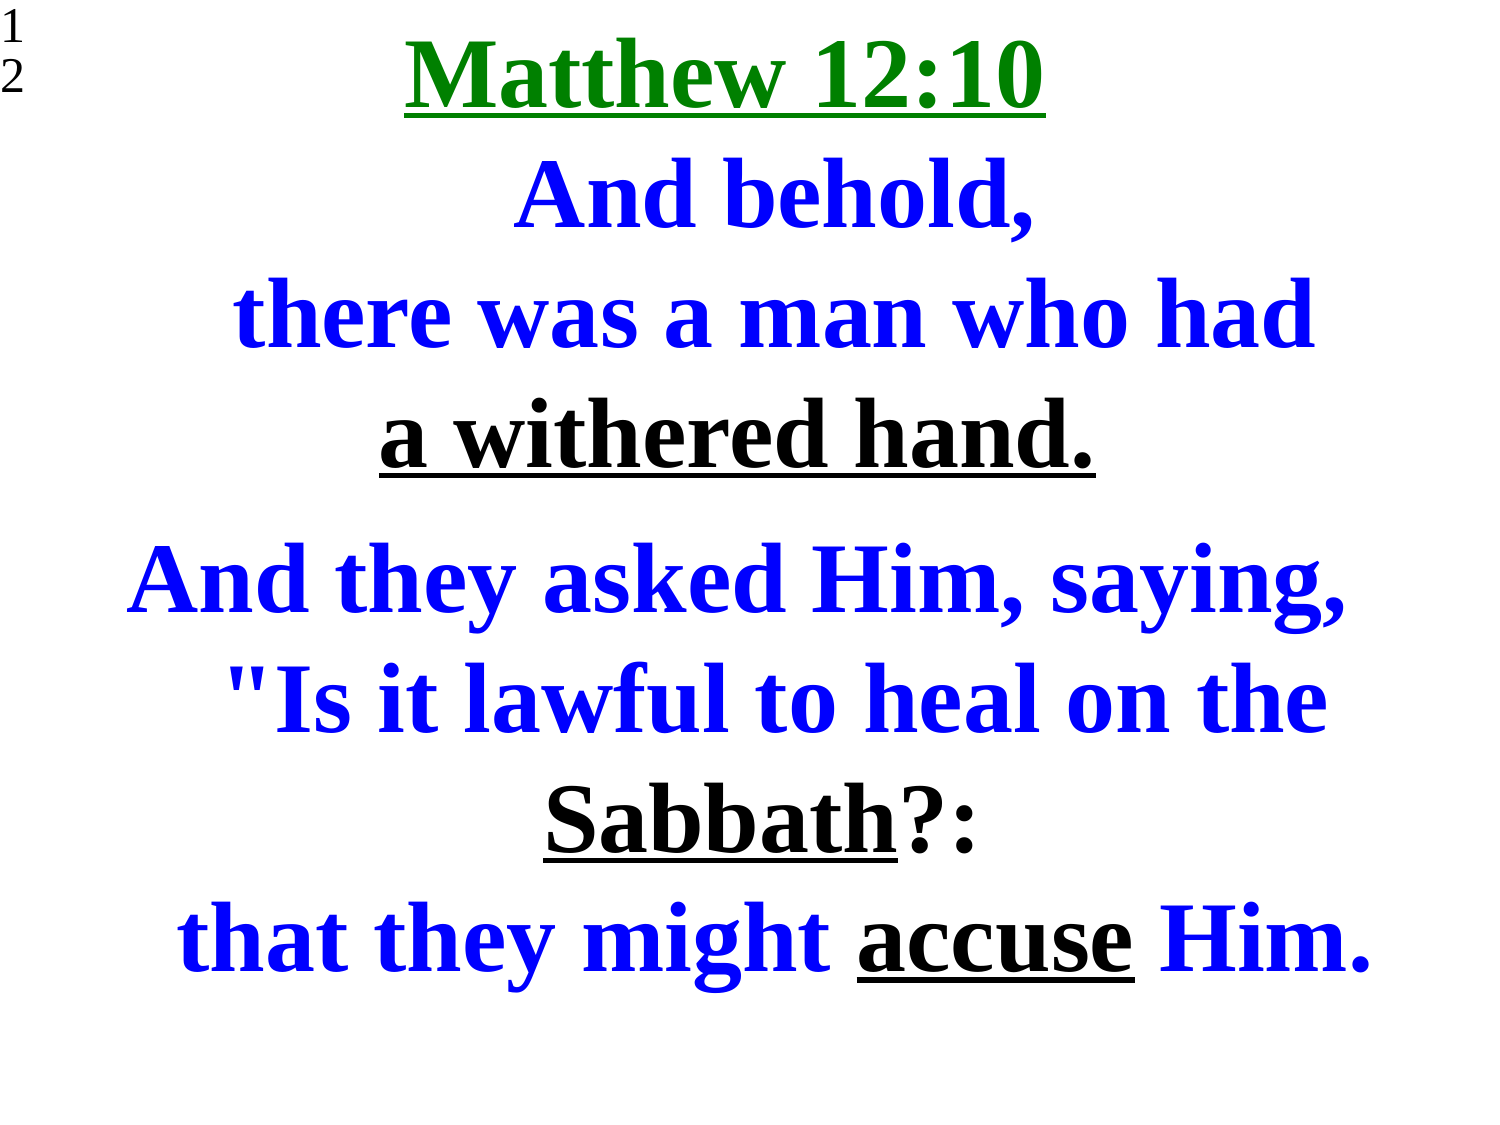

Matthew 12:10
And behold,
there was a man who had
a withered hand.
And they asked Him, saying,
"Is it lawful to heal on the Sabbath?:
that they might accuse Him.